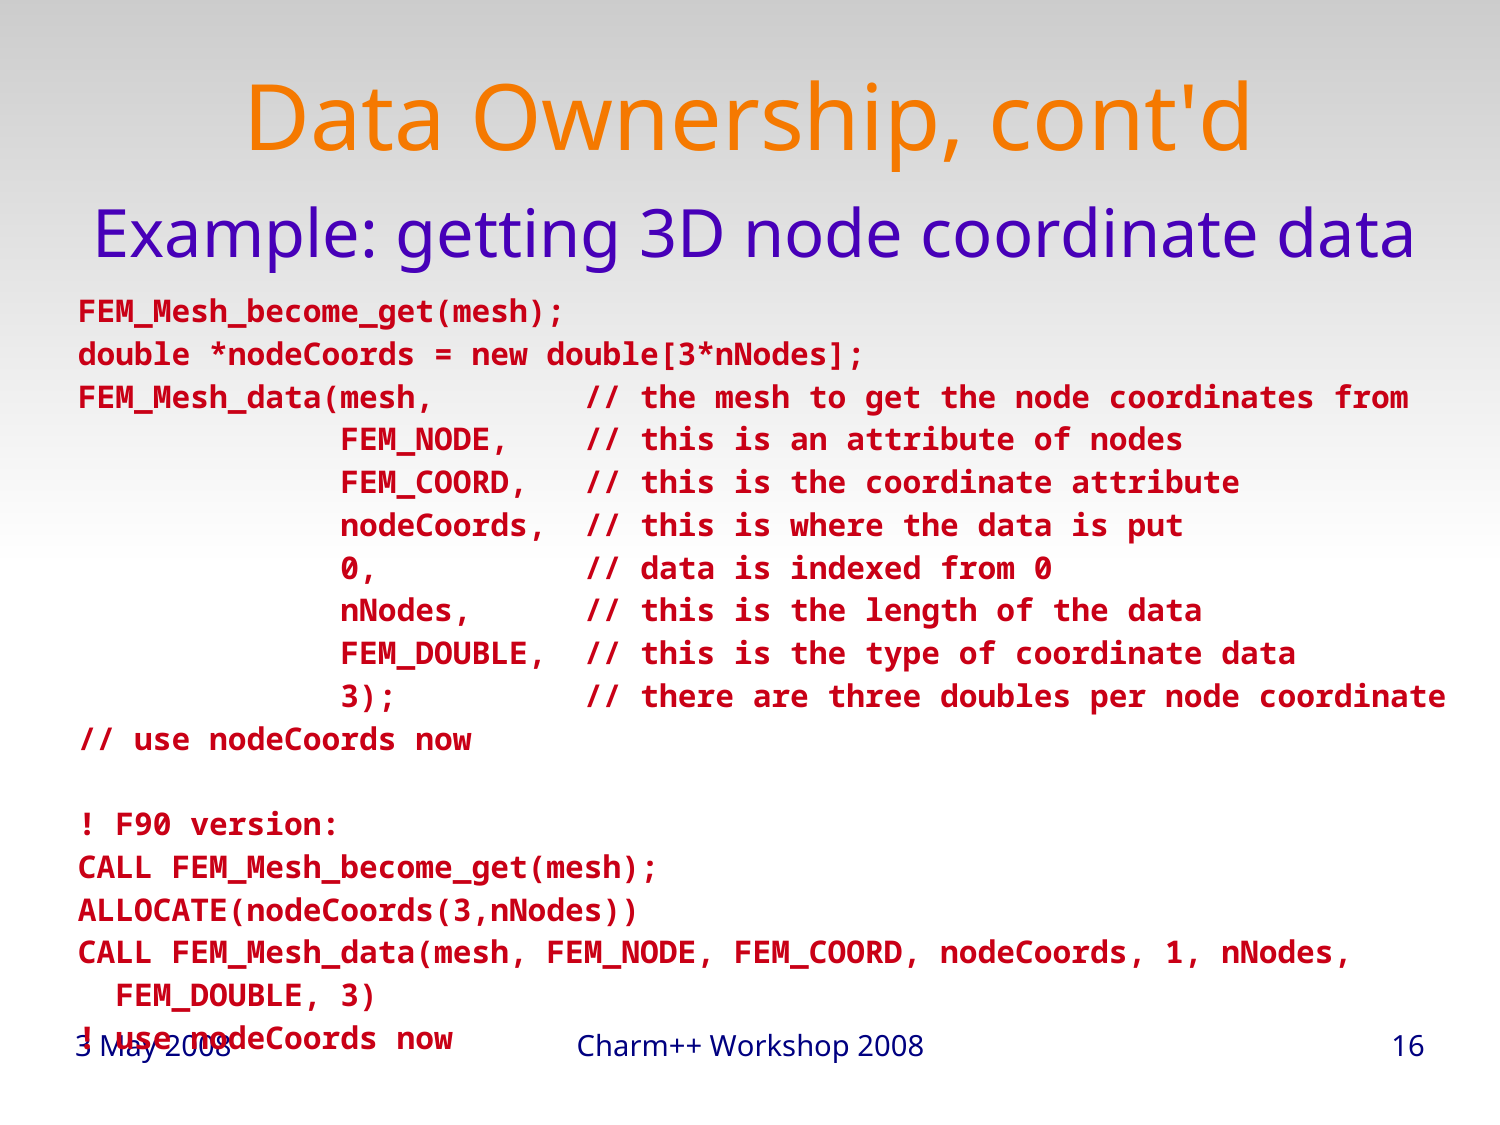

# Data Ownership, cont'd
Example: getting 3D node coordinate data
FEM_Mesh_become_get(mesh);
double *nodeCoords = new double[3*nNodes];
FEM_Mesh_data(mesh, // the mesh to get the node coordinates from
 FEM_NODE, // this is an attribute of nodes
 FEM_COORD, // this is the coordinate attribute
 nodeCoords, // this is where the data is put
 0, // data is indexed from 0
 nNodes, // this is the length of the data
 FEM_DOUBLE, // this is the type of coordinate data
 3); // there are three doubles per node coordinate
// use nodeCoords now
! F90 version:
CALL FEM_Mesh_become_get(mesh);
ALLOCATE(nodeCoords(3,nNodes))
CALL FEM_Mesh_data(mesh, FEM_NODE, FEM_COORD, nodeCoords, 1, nNodes,
 FEM_DOUBLE, 3)
! use nodeCoords now
3 May 2008
Charm++ Workshop 2008
16